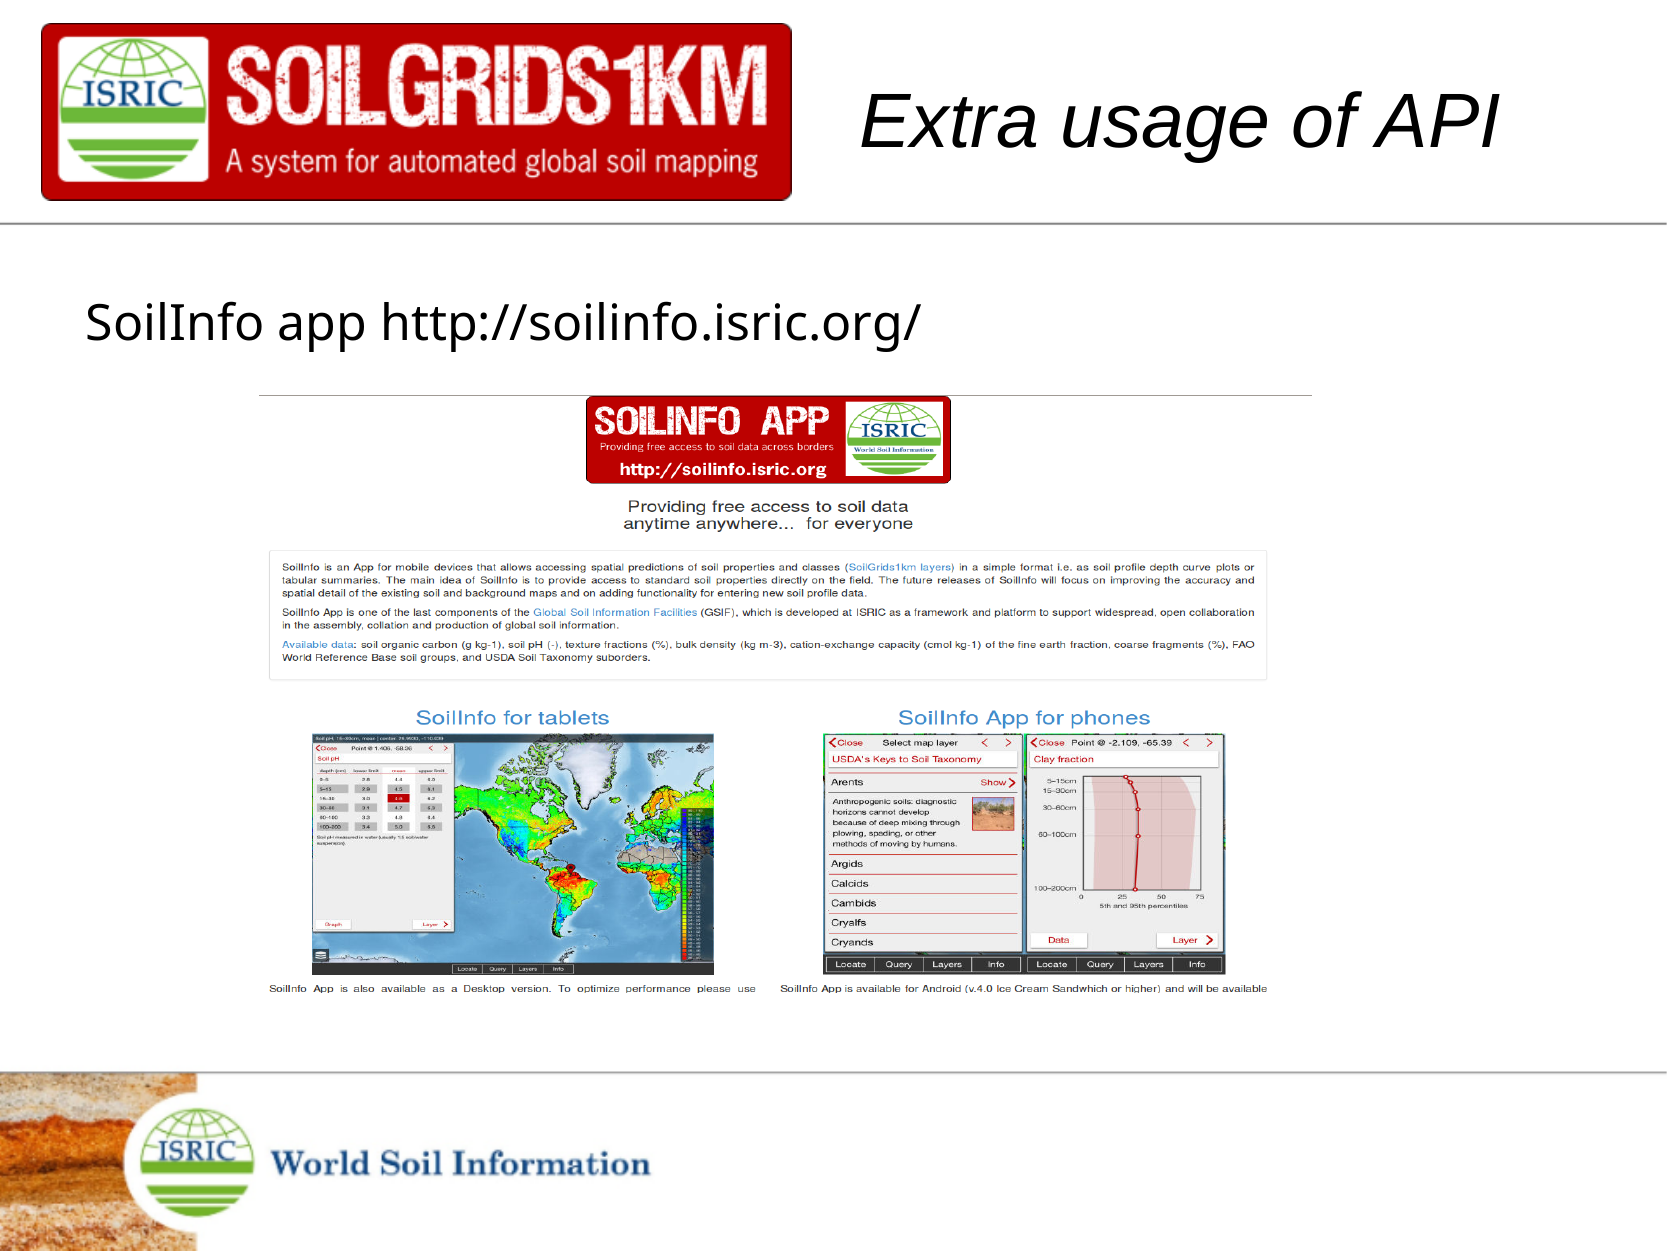

Extra usage of API
SoilInfo app http://soilinfo.isric.org/
#